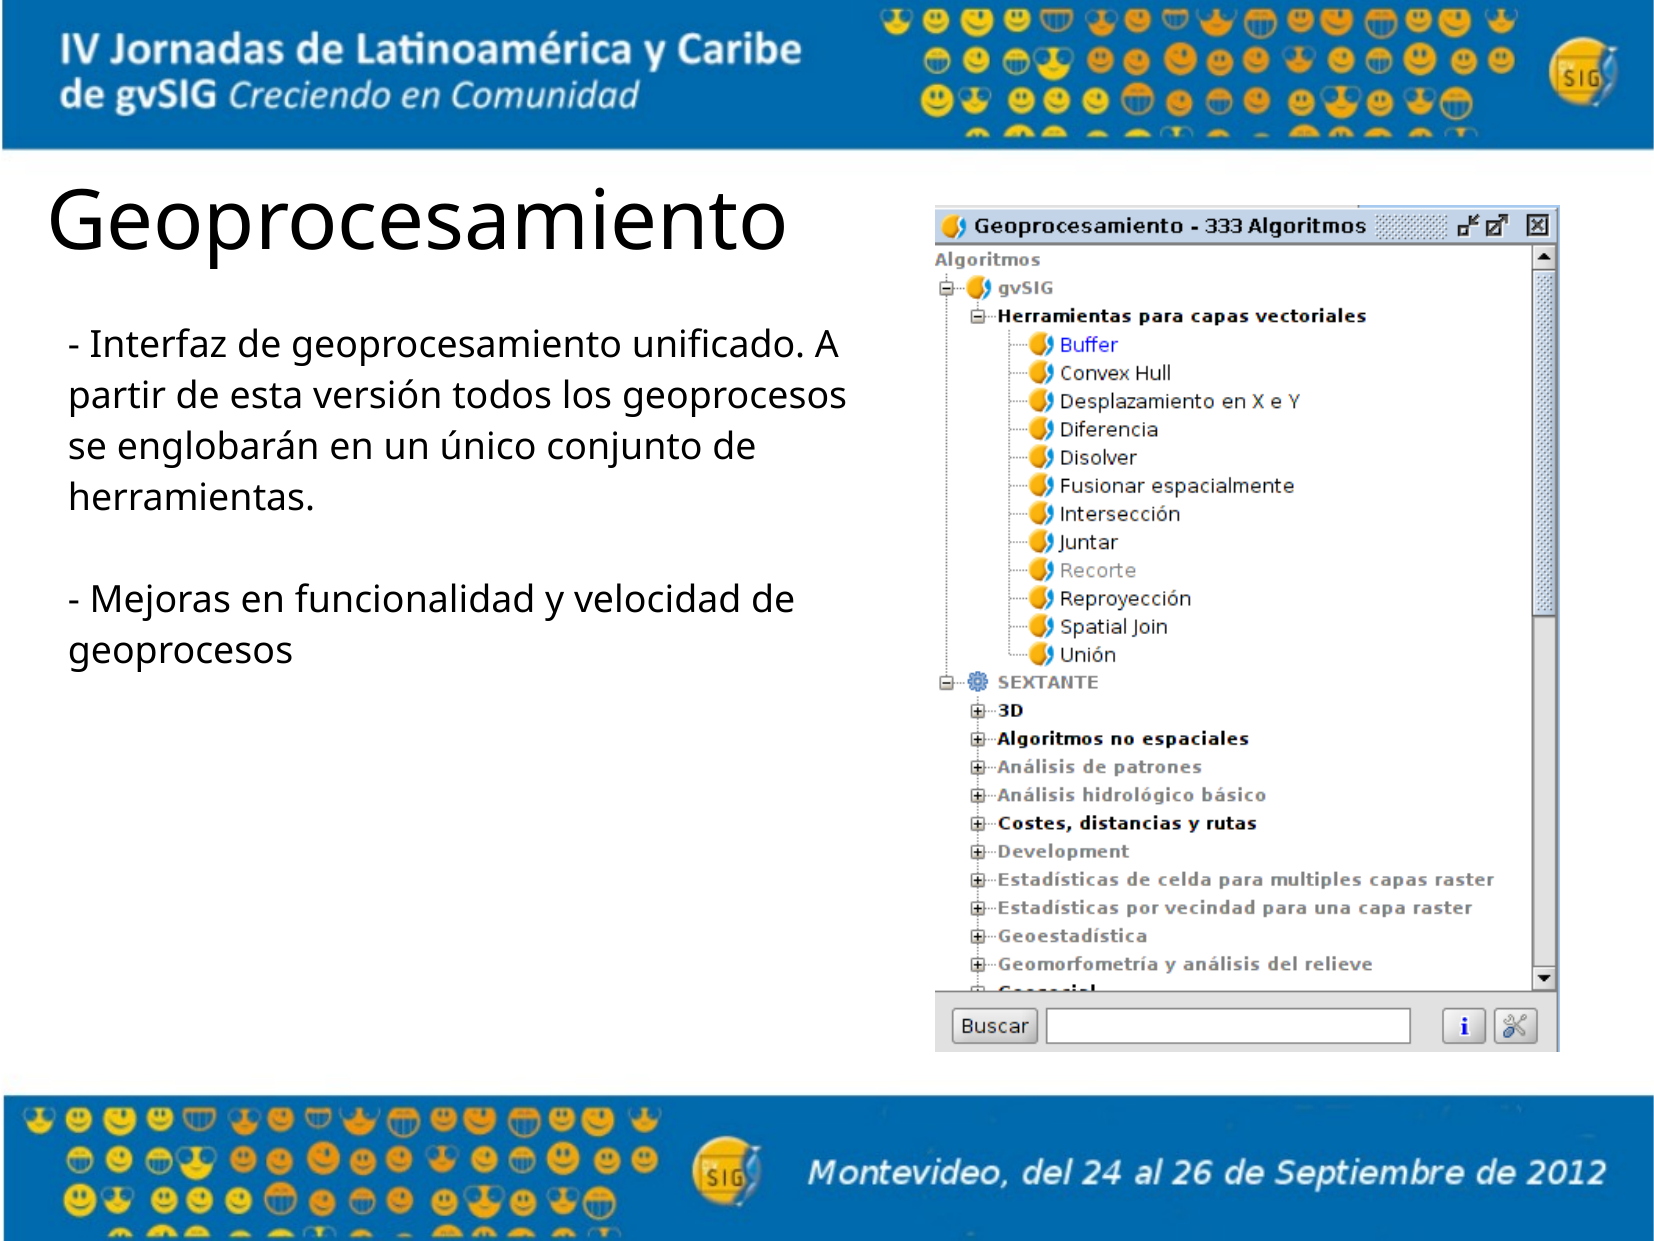

# Geoprocesamiento
- Interfaz de geoprocesamiento unificado. A partir de esta versión todos los geoprocesos se englobarán en un único conjunto de herramientas.
- Mejoras en funcionalidad y velocidad de geoprocesos